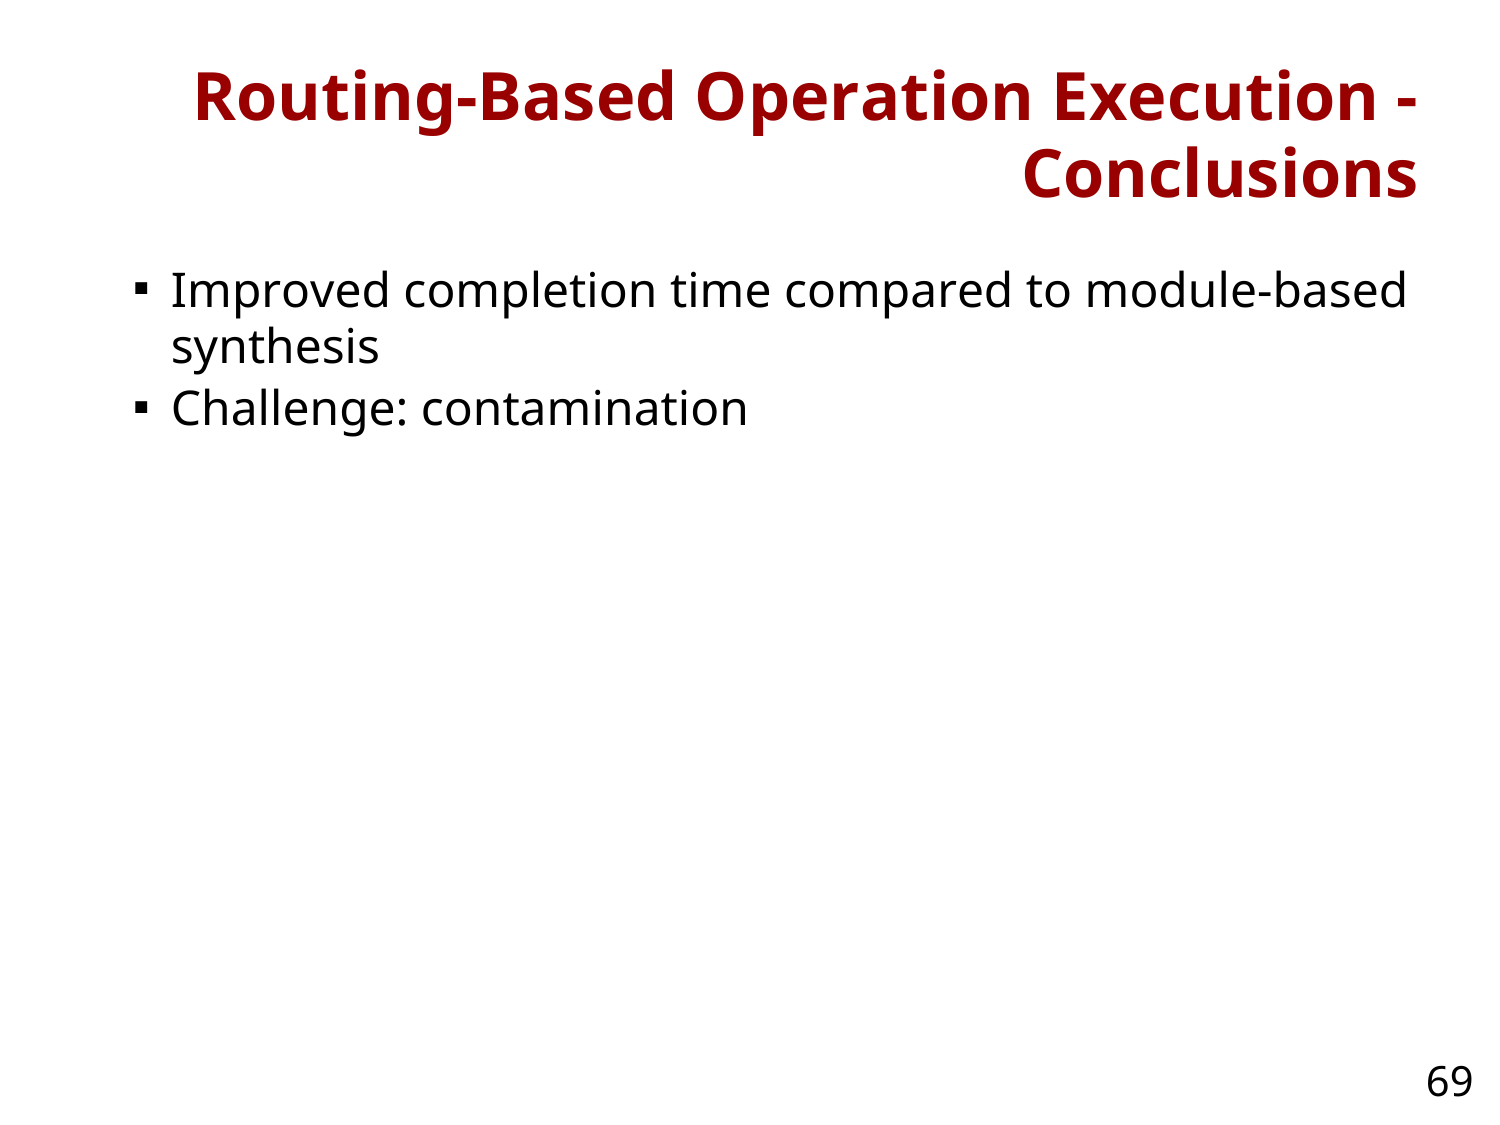

# Routing-Based Operation Execution - Conclusions
Improved completion time compared to module-based synthesis
Challenge: contamination